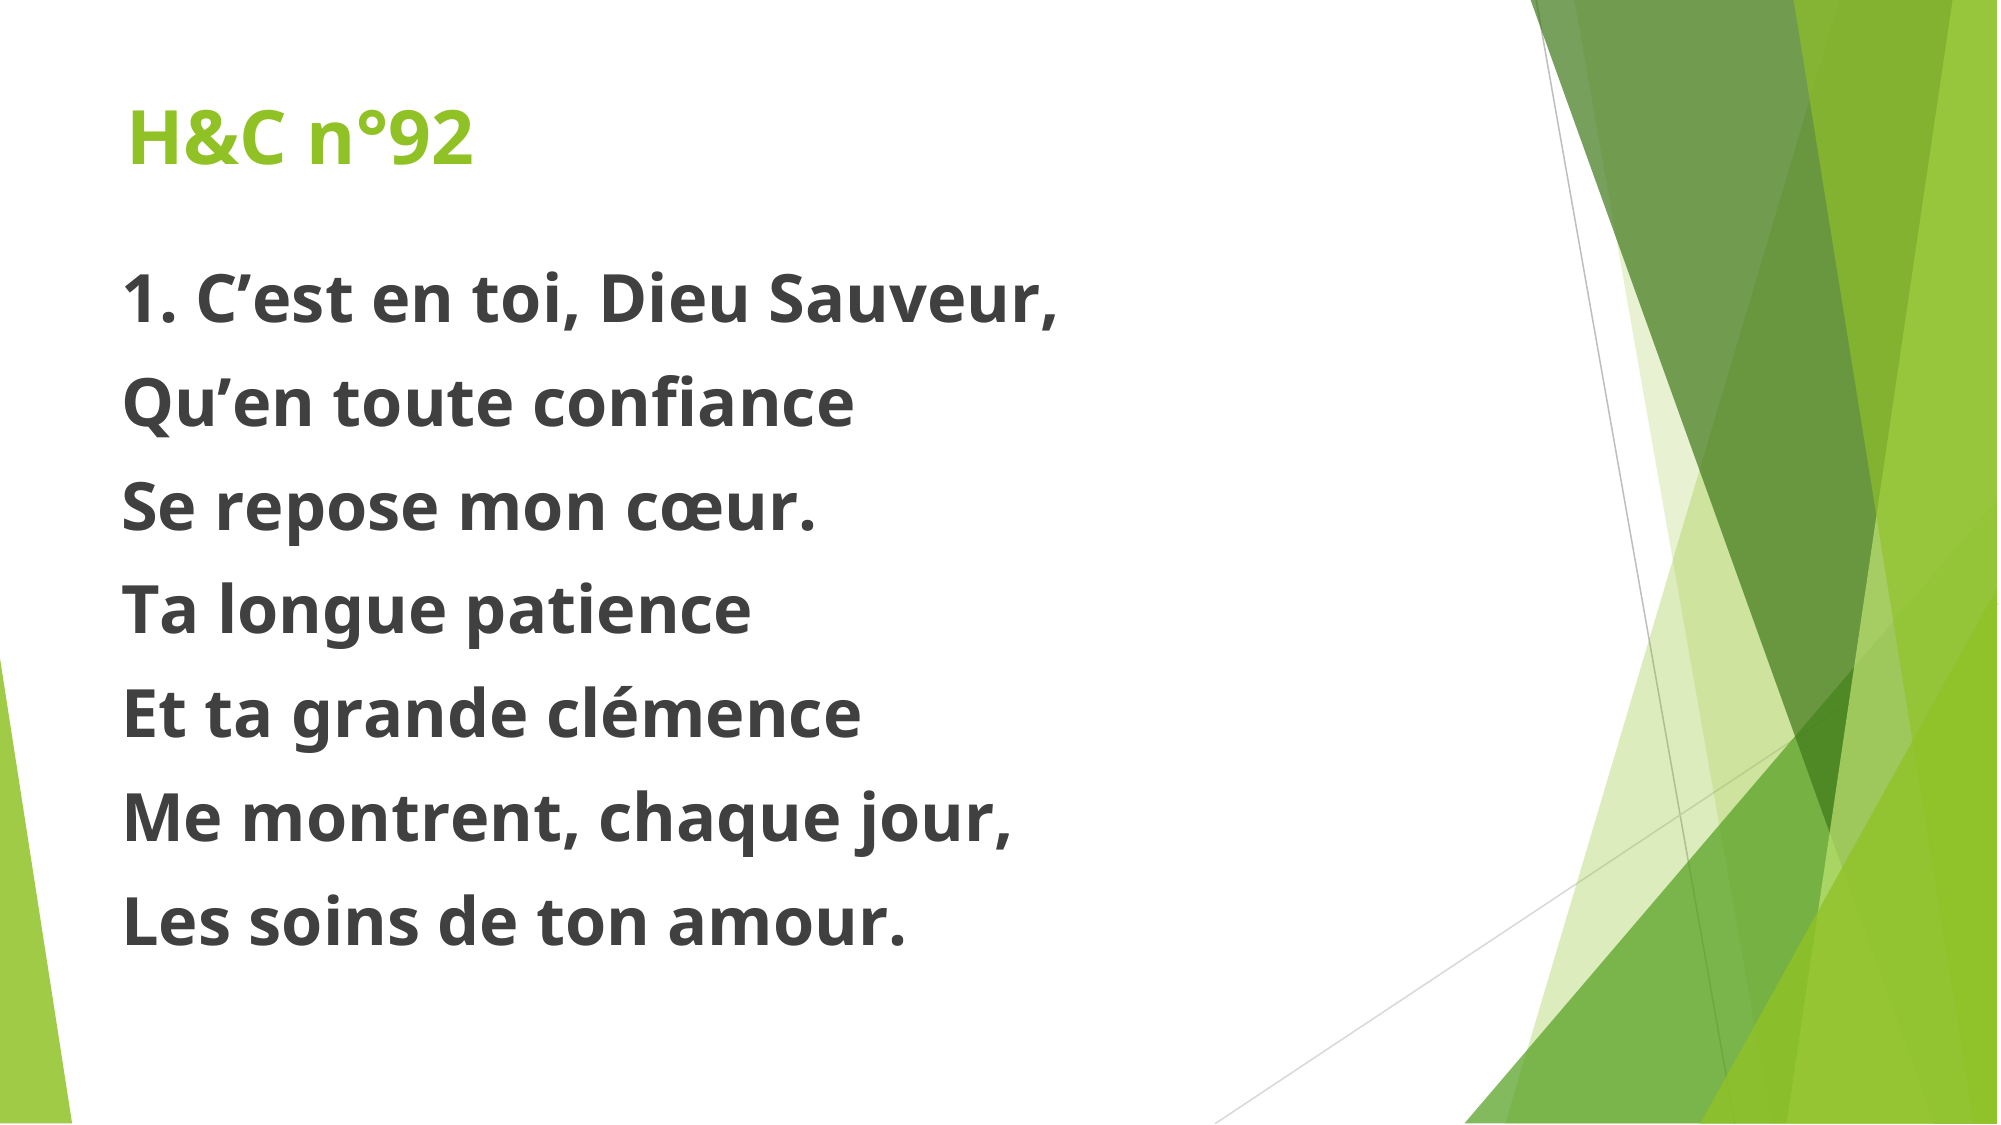

H&C n°92
1. C’est en toi, Dieu Sauveur,
Qu’en toute confiance
Se repose mon cœur.
Ta longue patience
Et ta grande clémence
Me montrent, chaque jour,
Les soins de ton amour.